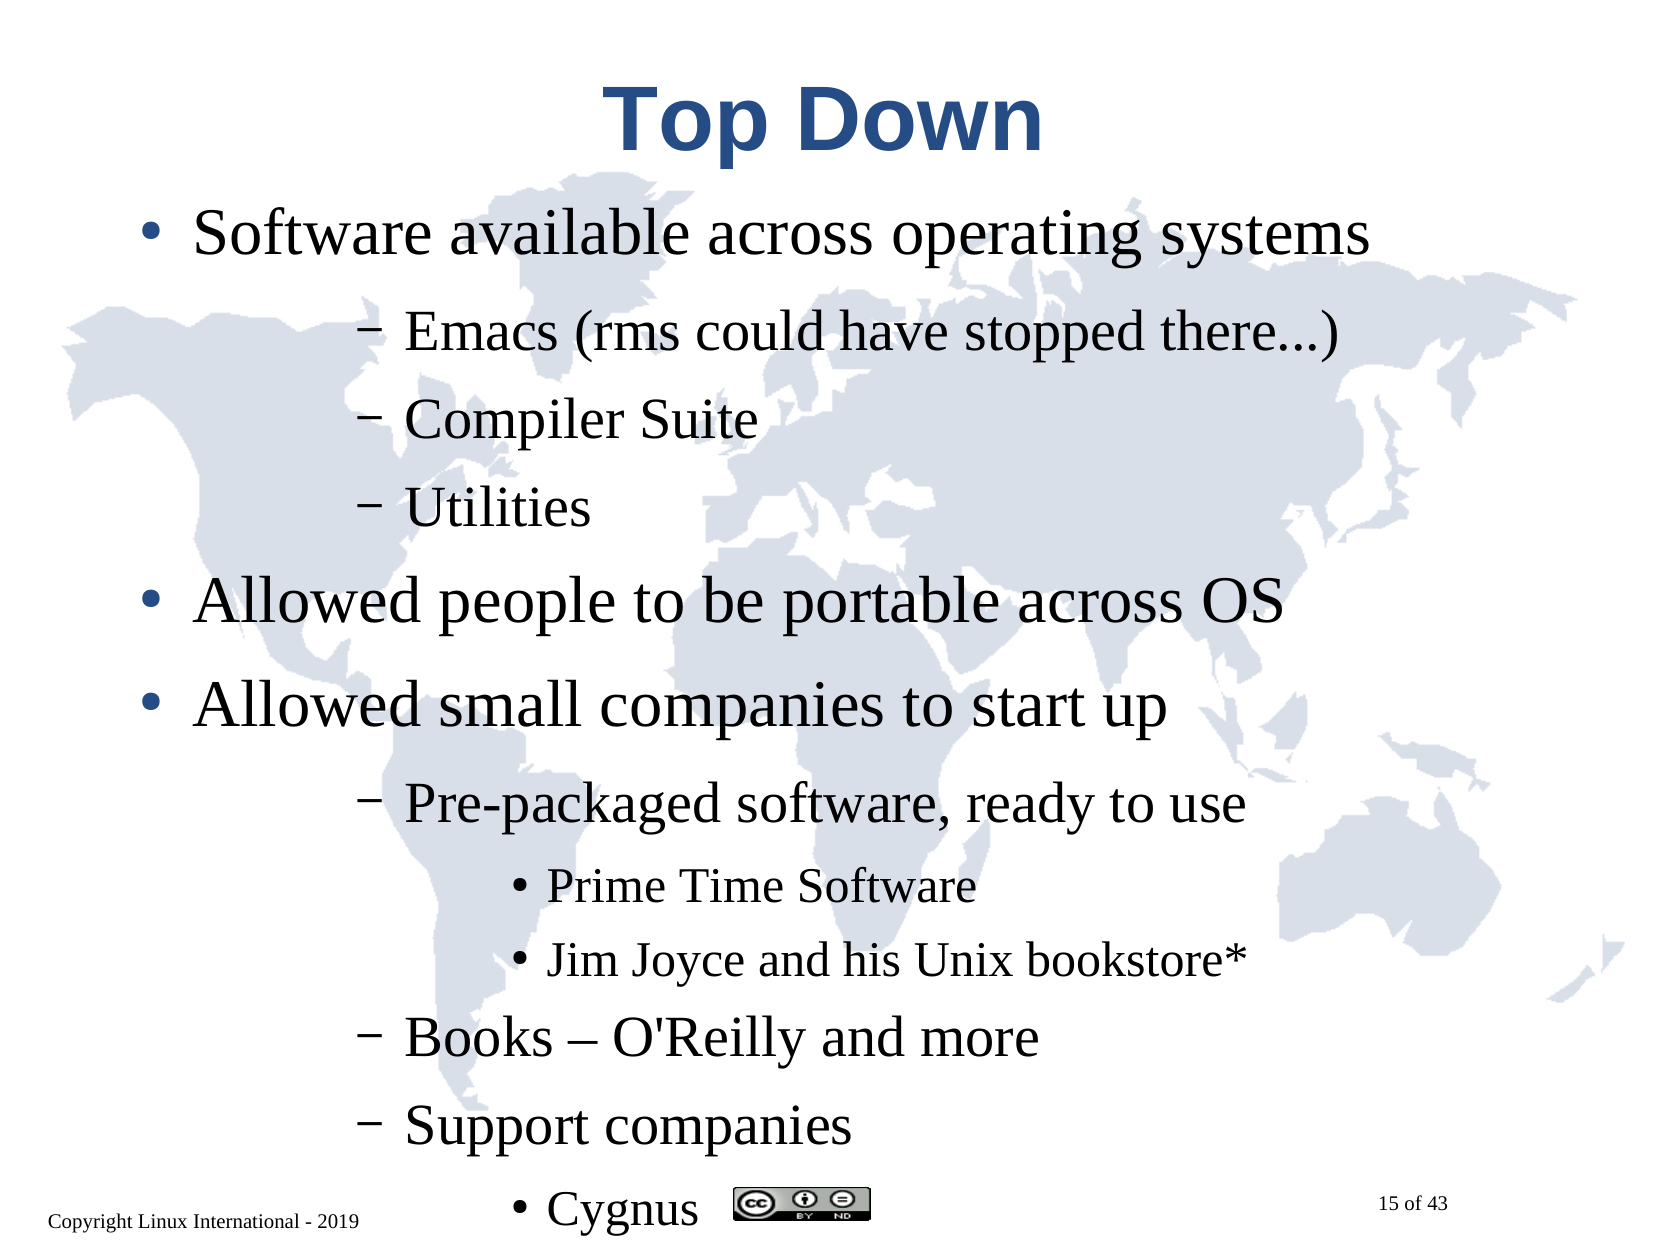

# Top Down
Software available across operating systems
Emacs (rms could have stopped there...)
Compiler Suite
Utilities
Allowed people to be portable across OS
Allowed small companies to start up
Pre-packaged software, ready to use
Prime Time Software
Jim Joyce and his Unix bookstore*
Books – O'Reilly and more
Support companies
Cygnus